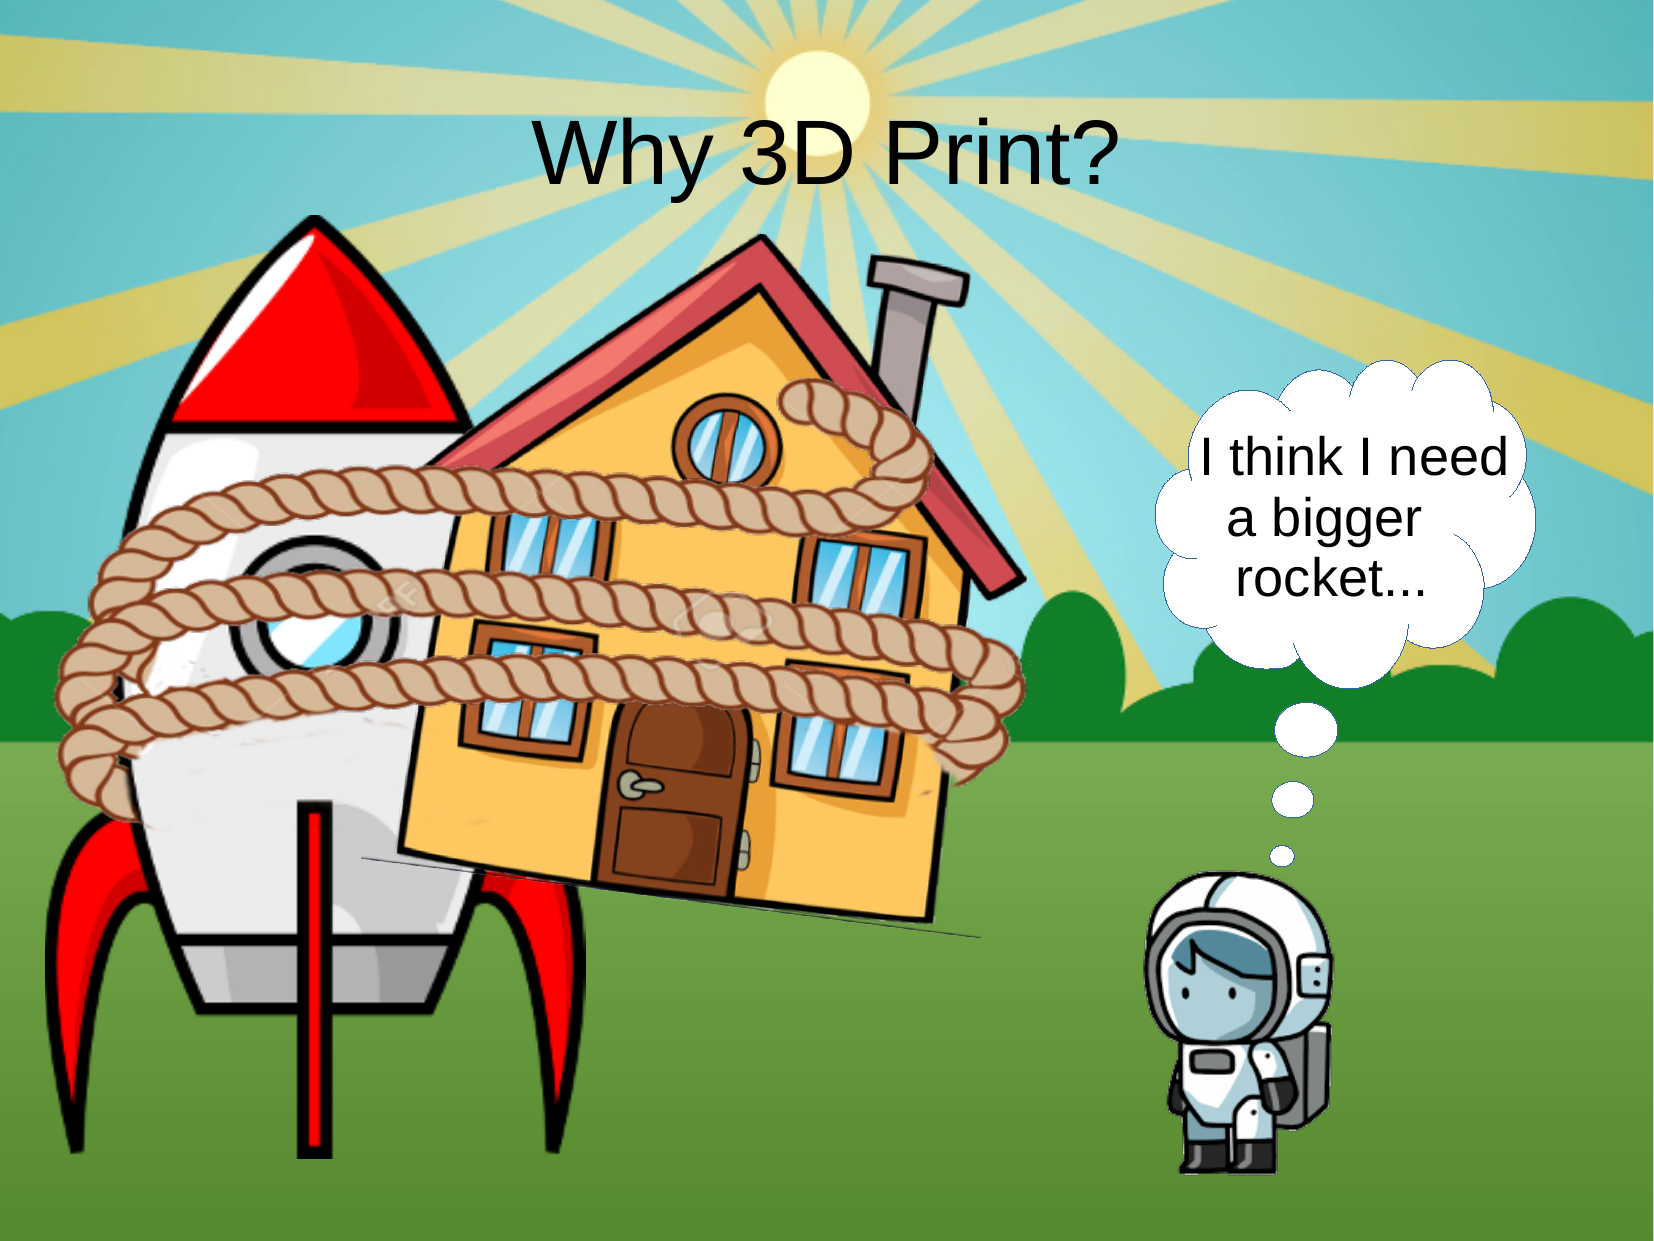

# Why 3D Print?
 I think I need
a bigger
rocket...